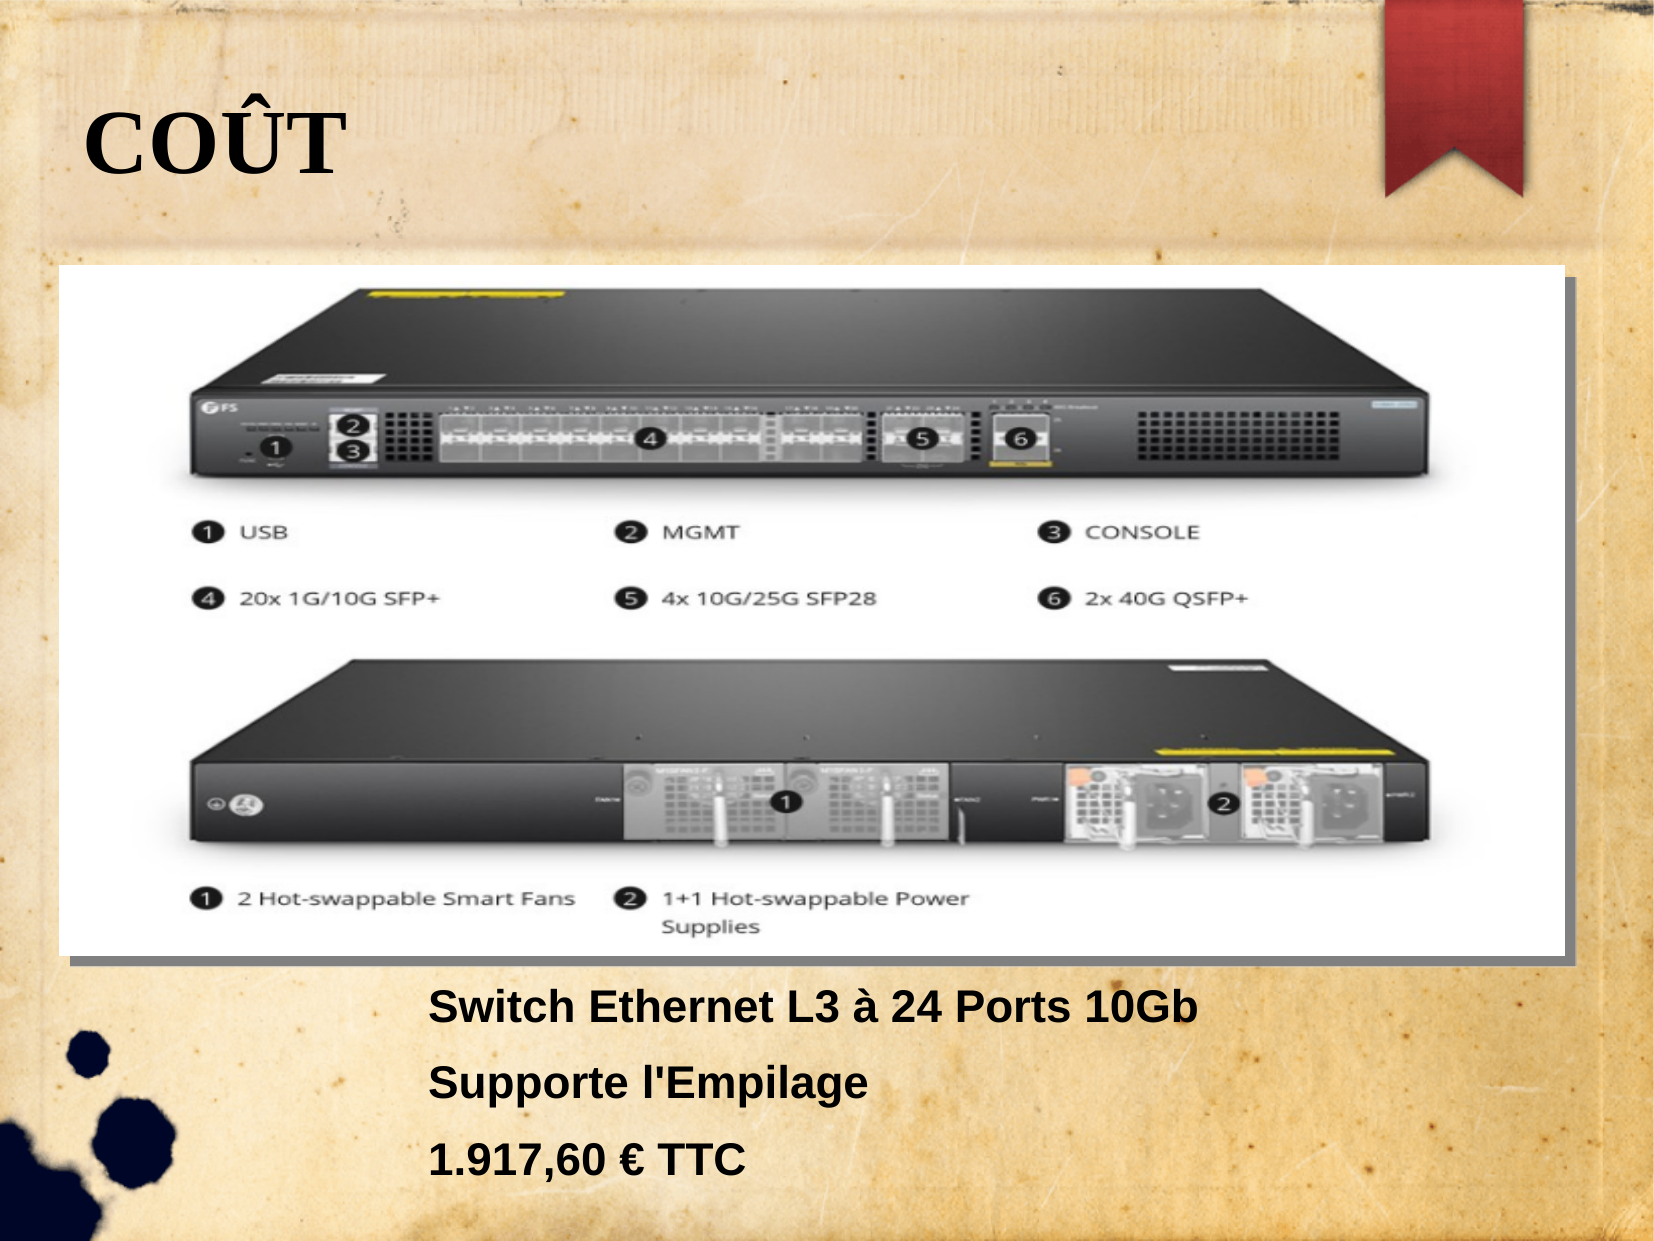

# COÛT
Switch Ethernet L3 à 24 Ports 10Gb
Supporte l'Empilage
1.917,60 € TTC